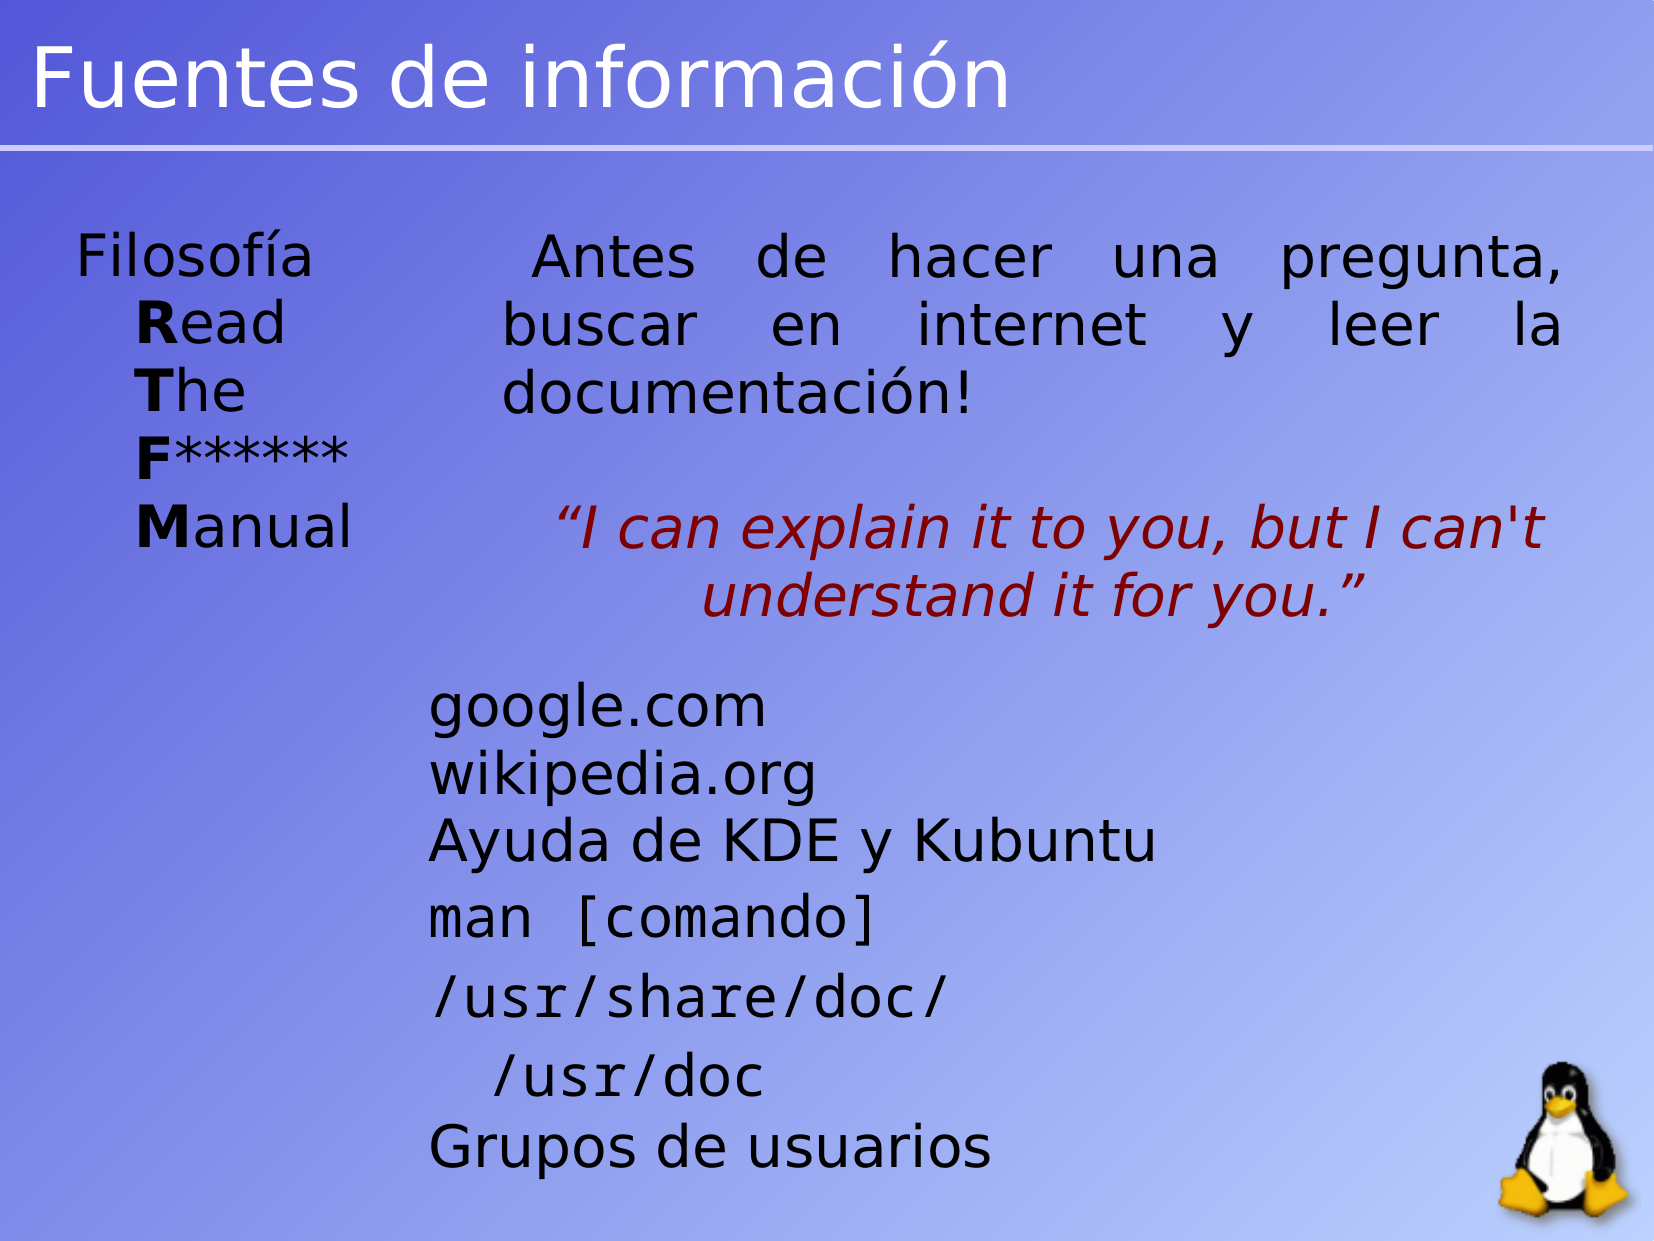

# Fuentes de información
Filosofía
Read
The
F******
Manual
Antes de hacer una pregunta, buscar en internet y leer la documentación!
“I can explain it to you, but I can't understand it for you.”
google.com
wikipedia.org
Ayuda de KDE y Kubuntu
man [comando]
/usr/share/doc/ /usr/doc
Grupos de usuarios